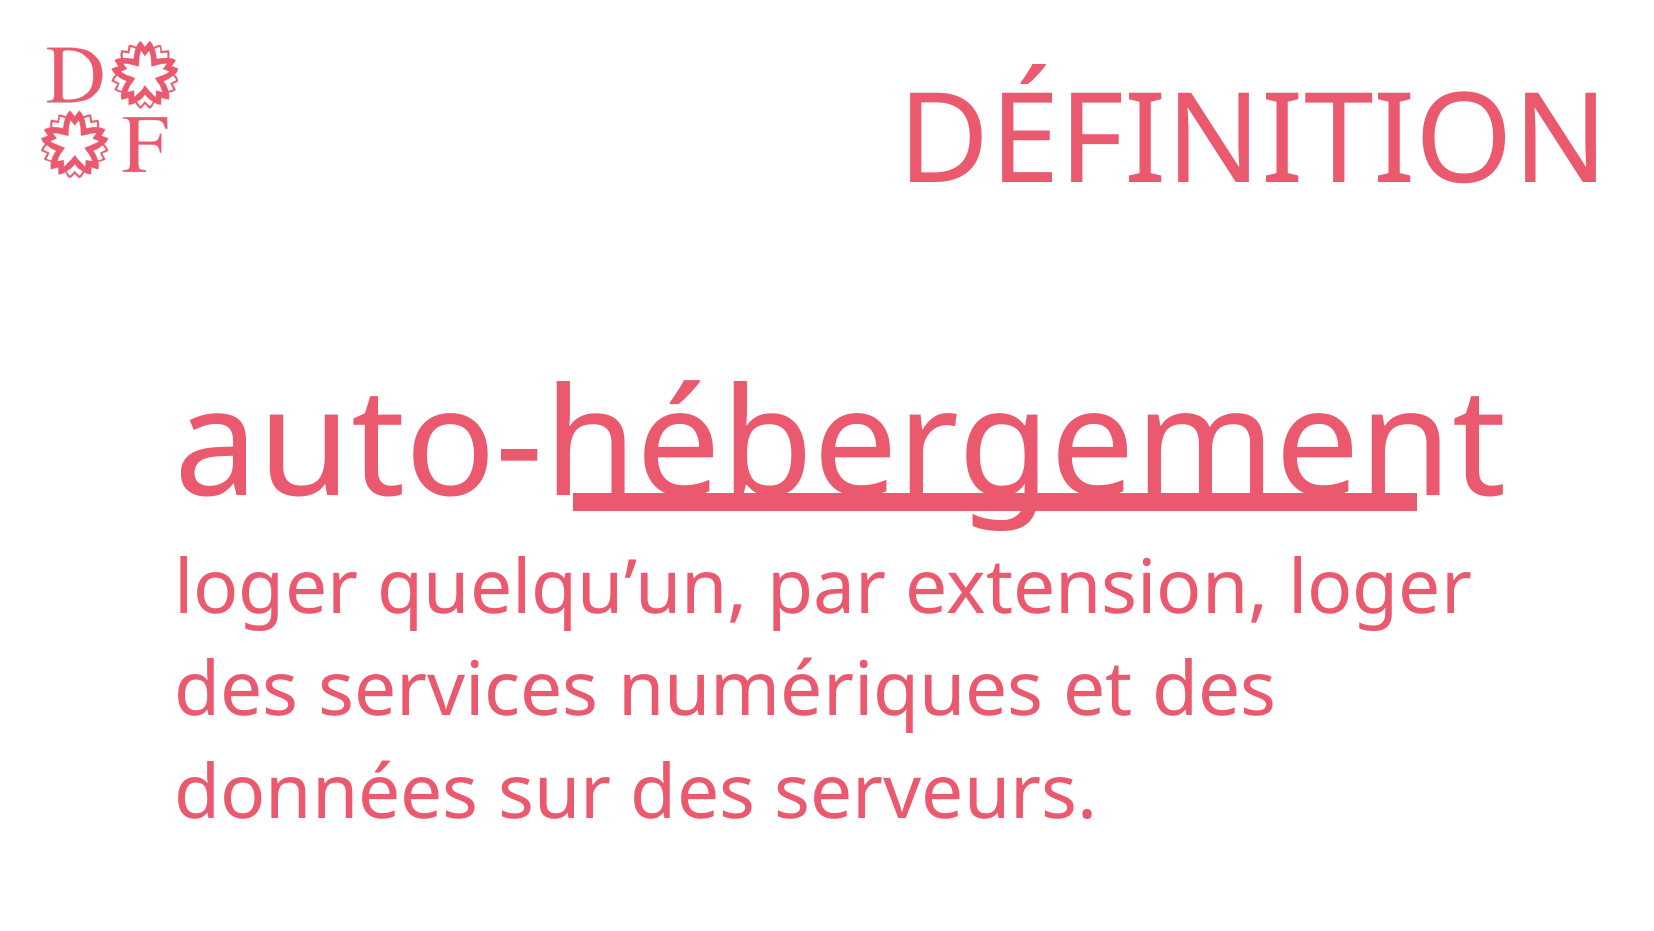

DÉFINITION
auto-hébergement
loger quelqu’un, par extension, loger des services numériques et des données sur des serveurs.